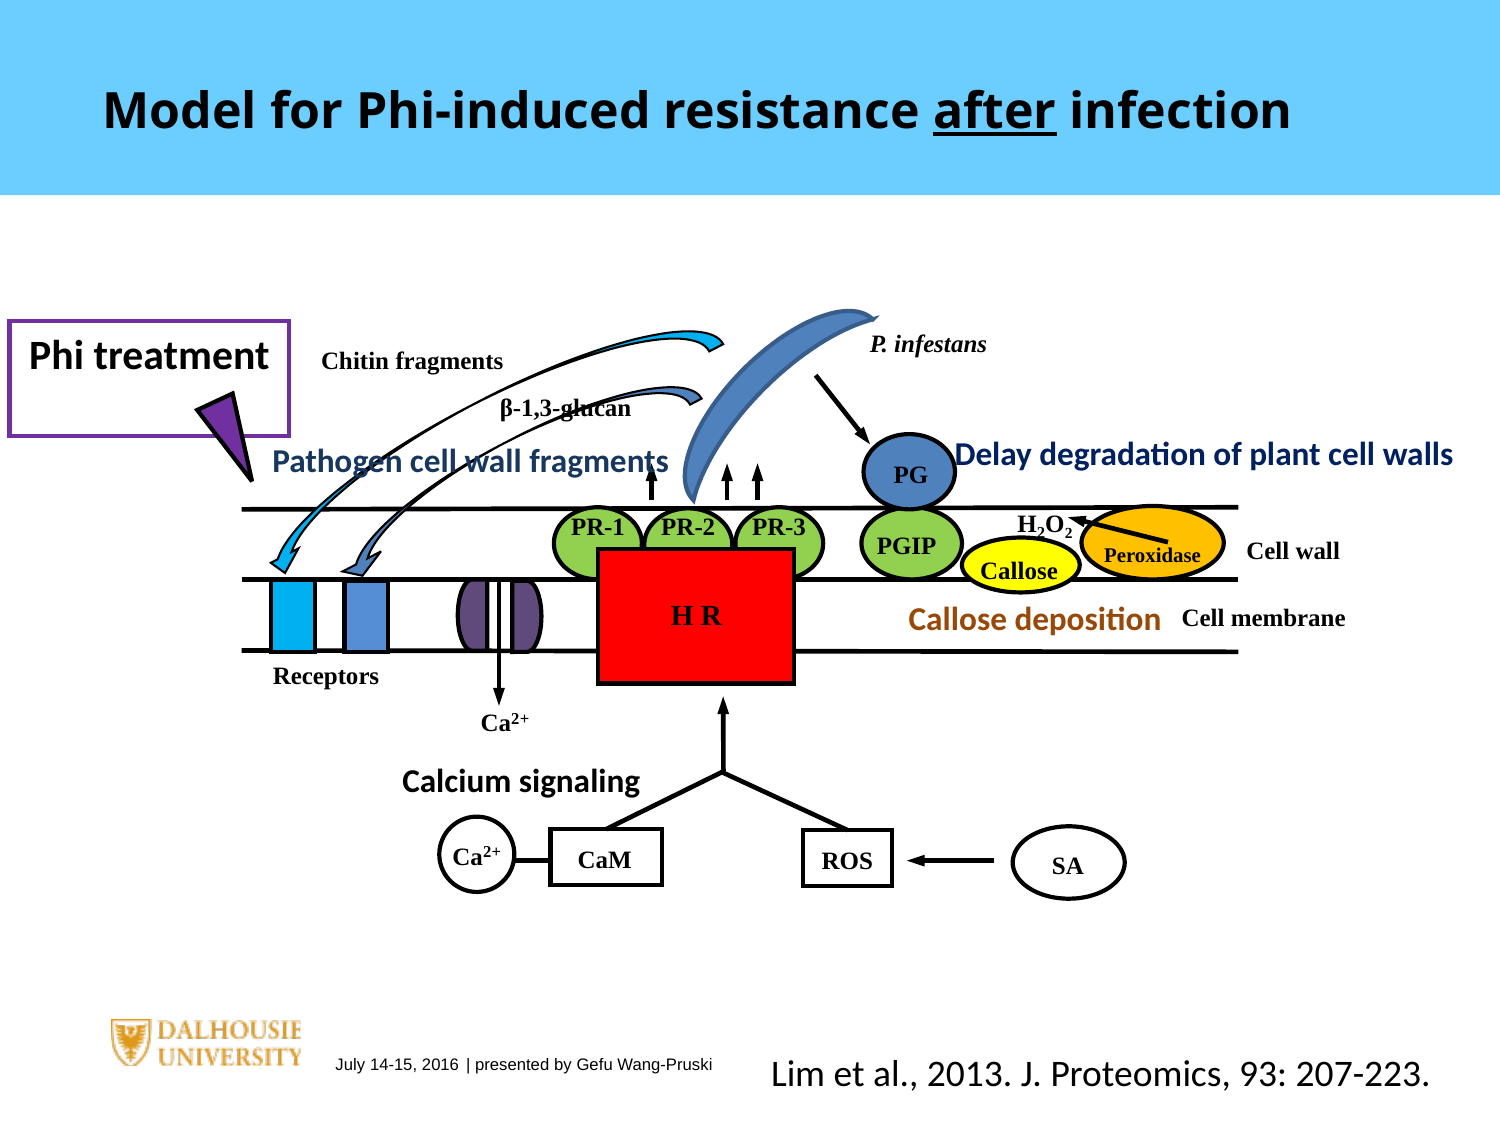

# Model for Phi-induced resistance after infection
P. infestans
Phi treatment
Chitin fragments
β-1,3-glucan
Delay degradation of plant cell walls
 Pathogen cell wall fragments
PG
H2O2
PR-1
PR-2
PR-3
PGIP
Cell wall
Peroxidase
Callose
H R
Callose deposition
Cell membrane
Receptors
Ca2+
Calcium signaling
SA
Ca2+
CaM
ROS
Lim et al., 2013. J. Proteomics, 93: 207-223.